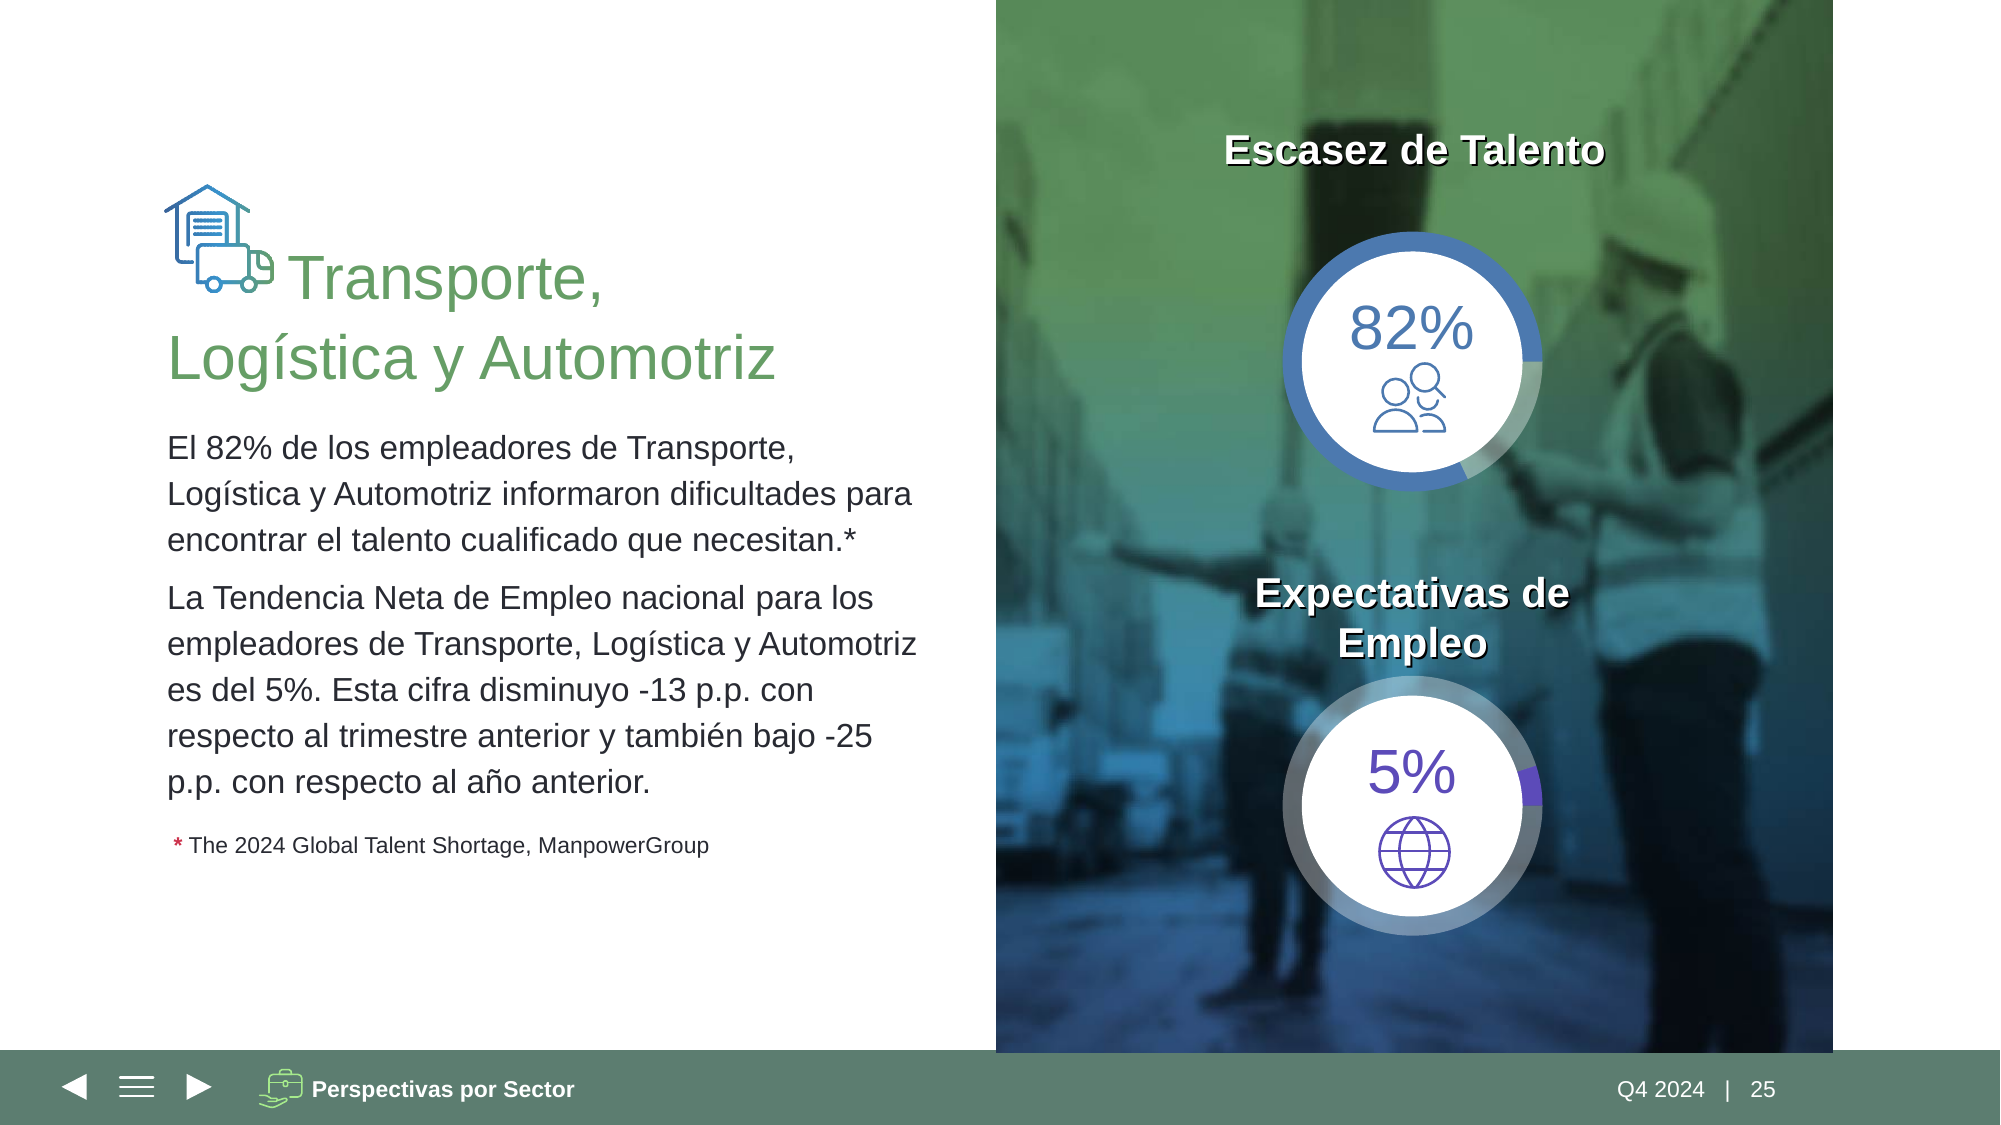

Escasez de Talento
### Chart
| Category | Column1 |
|---|---|
| 1st Qtr | 82.0 |
| 2nd Qtr | 18.0 |82%
### Chart
| Category | Column1 |
|---|---|
| 1st Qtr | 5.0 |
| 2nd Qtr | 95.0 |5%
# Transporte, Logística y Automotriz
El 82% de los empleadores de Transporte, Logística y Automotriz informaron dificultades para encontrar el talento cualificado que necesitan.*
La Tendencia Neta de Empleo nacional para los empleadores de Transporte, Logística y Automotriz es del 5%. Esta cifra disminuyo -13 p.p. con respecto al trimestre anterior y también bajo -25 p.p. con respecto al año anterior.
 * The 2024 Global Talent Shortage, ManpowerGroup
Expectativas de Empleo